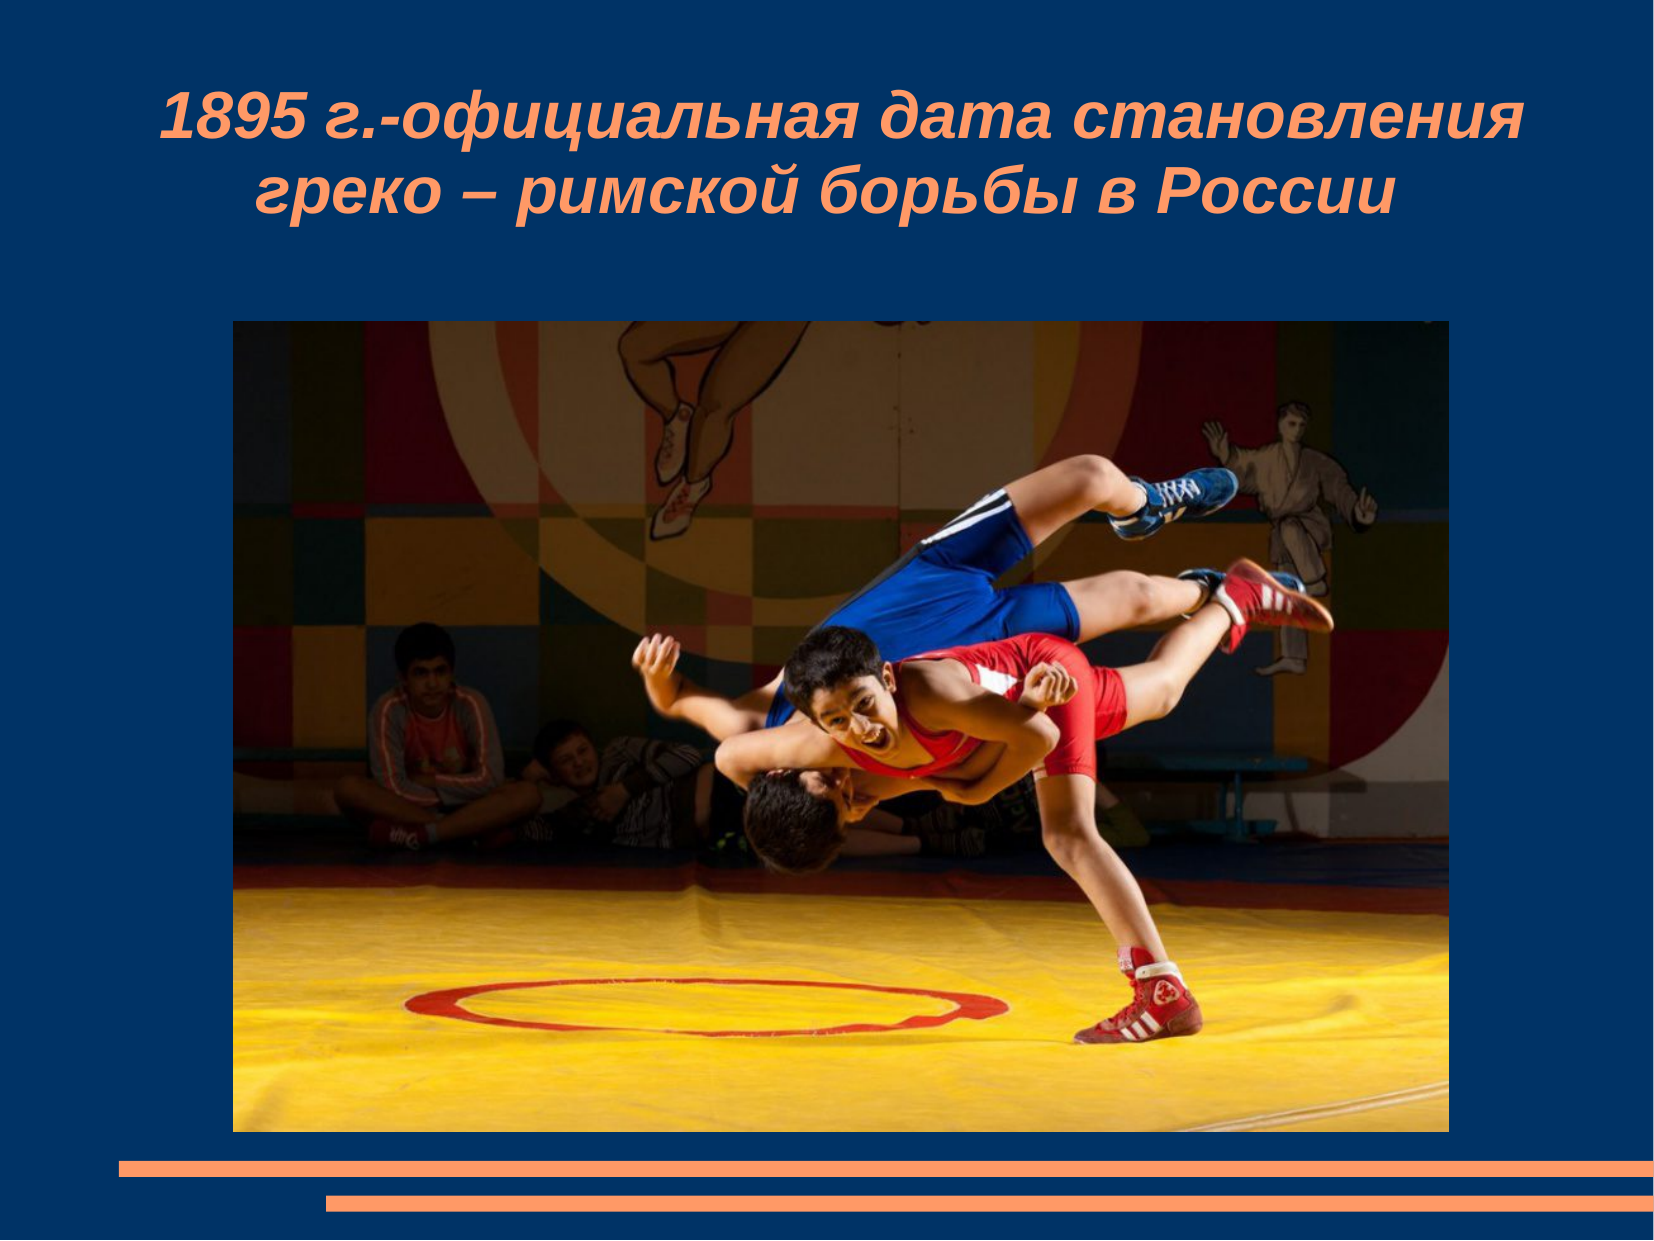

# 1895 г.-официальная дата становления греко – римской борьбы в России